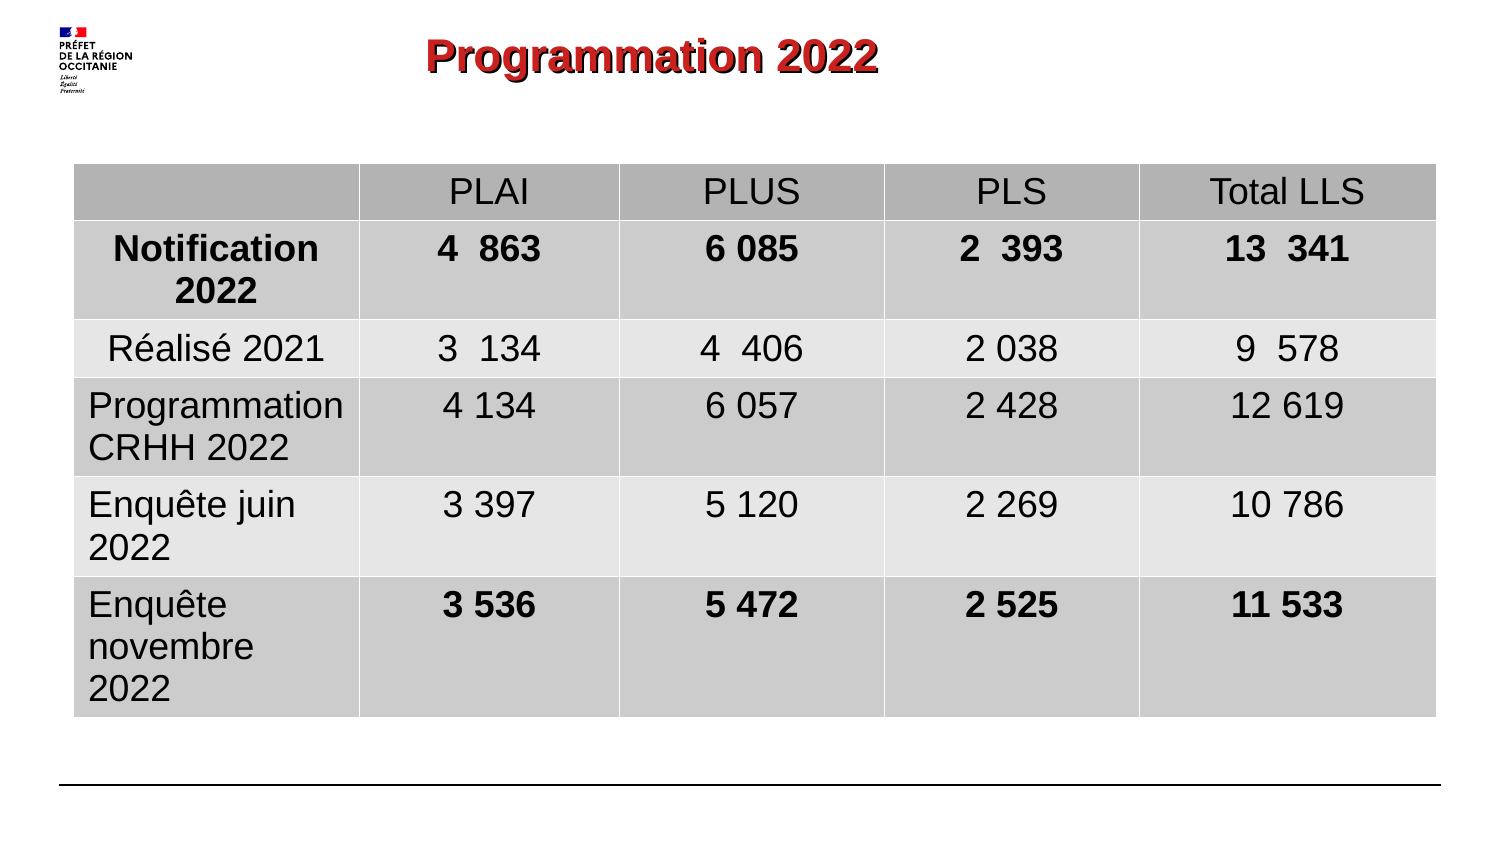

# Programmation 2022
| | PLAI | PLUS | PLS | Total LLS |
| --- | --- | --- | --- | --- |
| Notification 2022 | 4  863 | 6 085 | 2  393 | 13  341 |
| Réalisé 2021 | 3  134 | 4  406 | 2 038 | 9  578 |
| Programmation CRHH 2022 | 4 134 | 6 057 | 2 428 | 12 619 |
| Enquête juin 2022 | 3 397 | 5 120 | 2 269 | 10 786 |
| Enquête novembre 2022 | 3 536 | 5 472 | 2 525 | 11 533 |